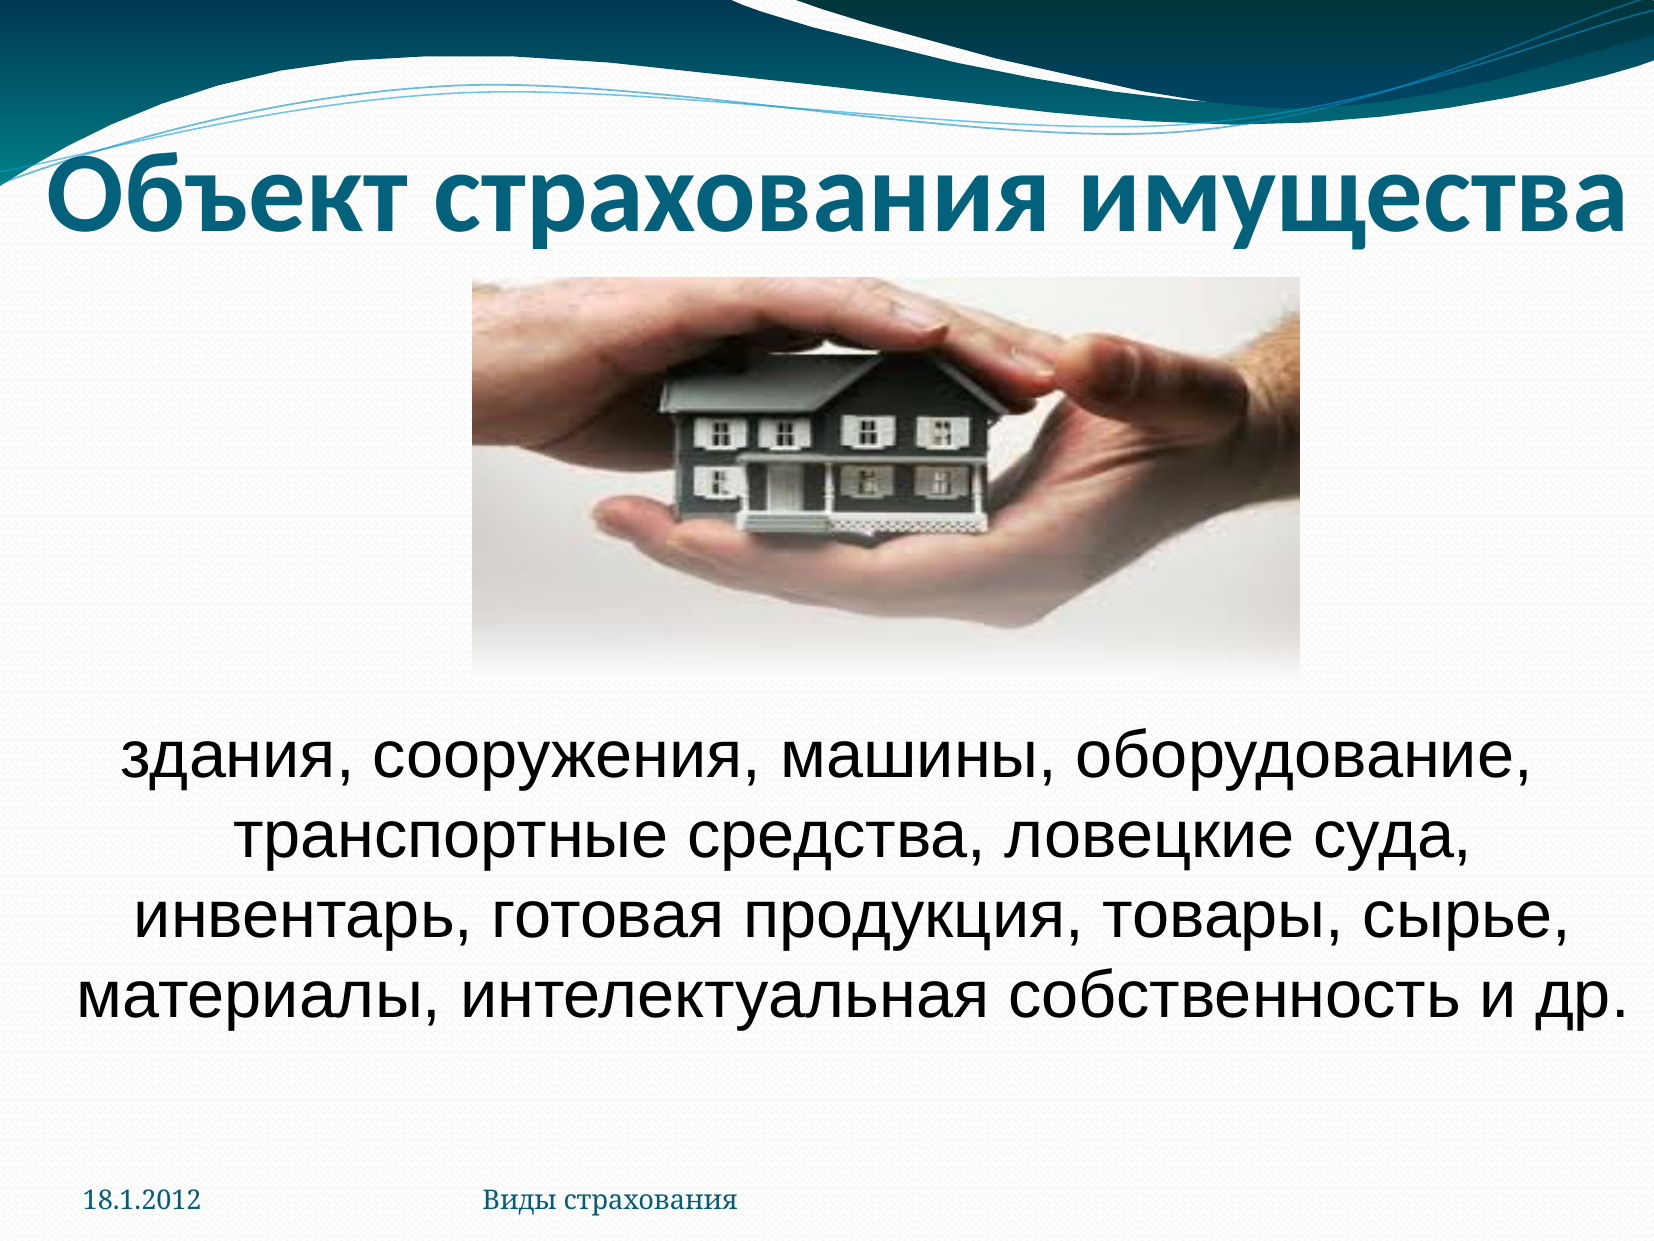

# Oбъект страхования имущества
здания, сооружения, машины, оборудование, транспортные средства, ловецкие суда, инвентарь, готовая продукция, товары, сырье, материалы, интелектуальнaя собственность и др.
18.1.2012
Виды страхования